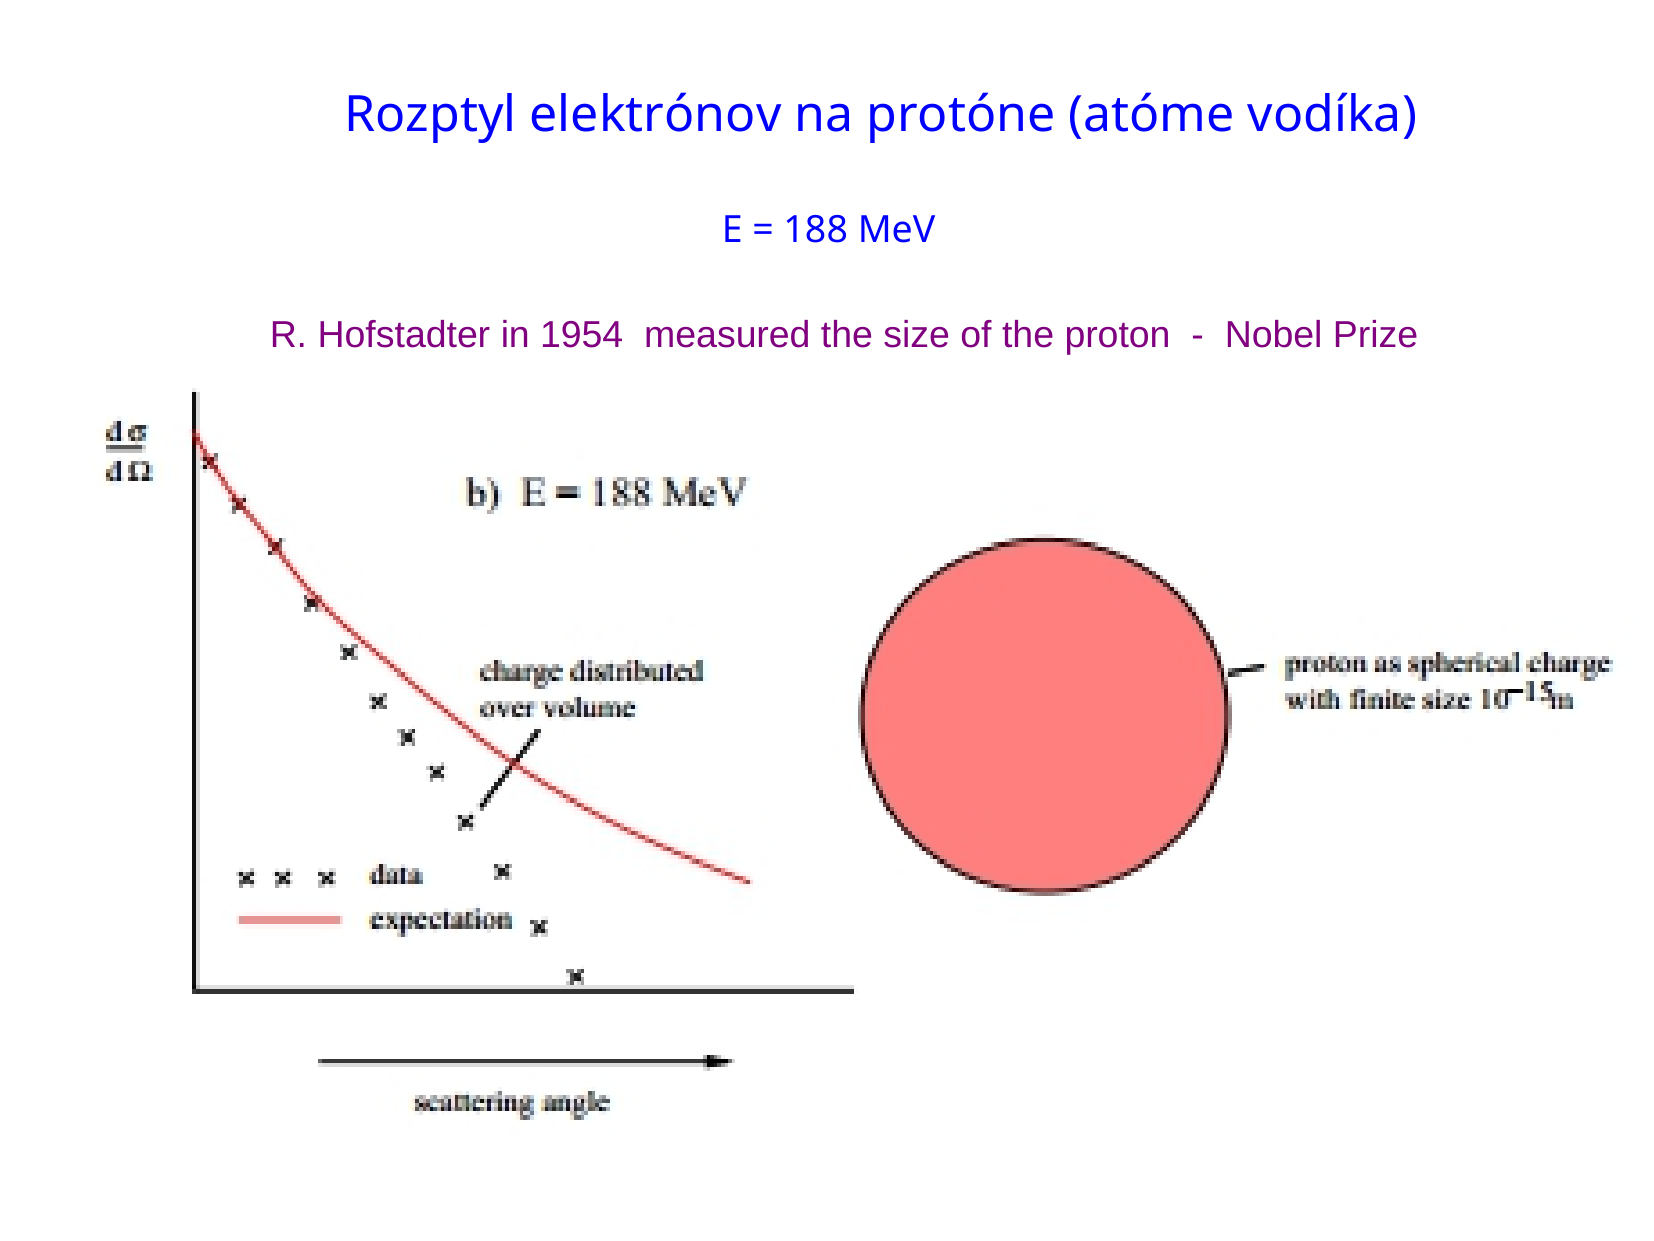

Rozptyl elektrónov na protóne (atóme vodíka)
 E = 188 MeV
R. Hofstadter in 1954 measured the size of the proton - Nobel Prize